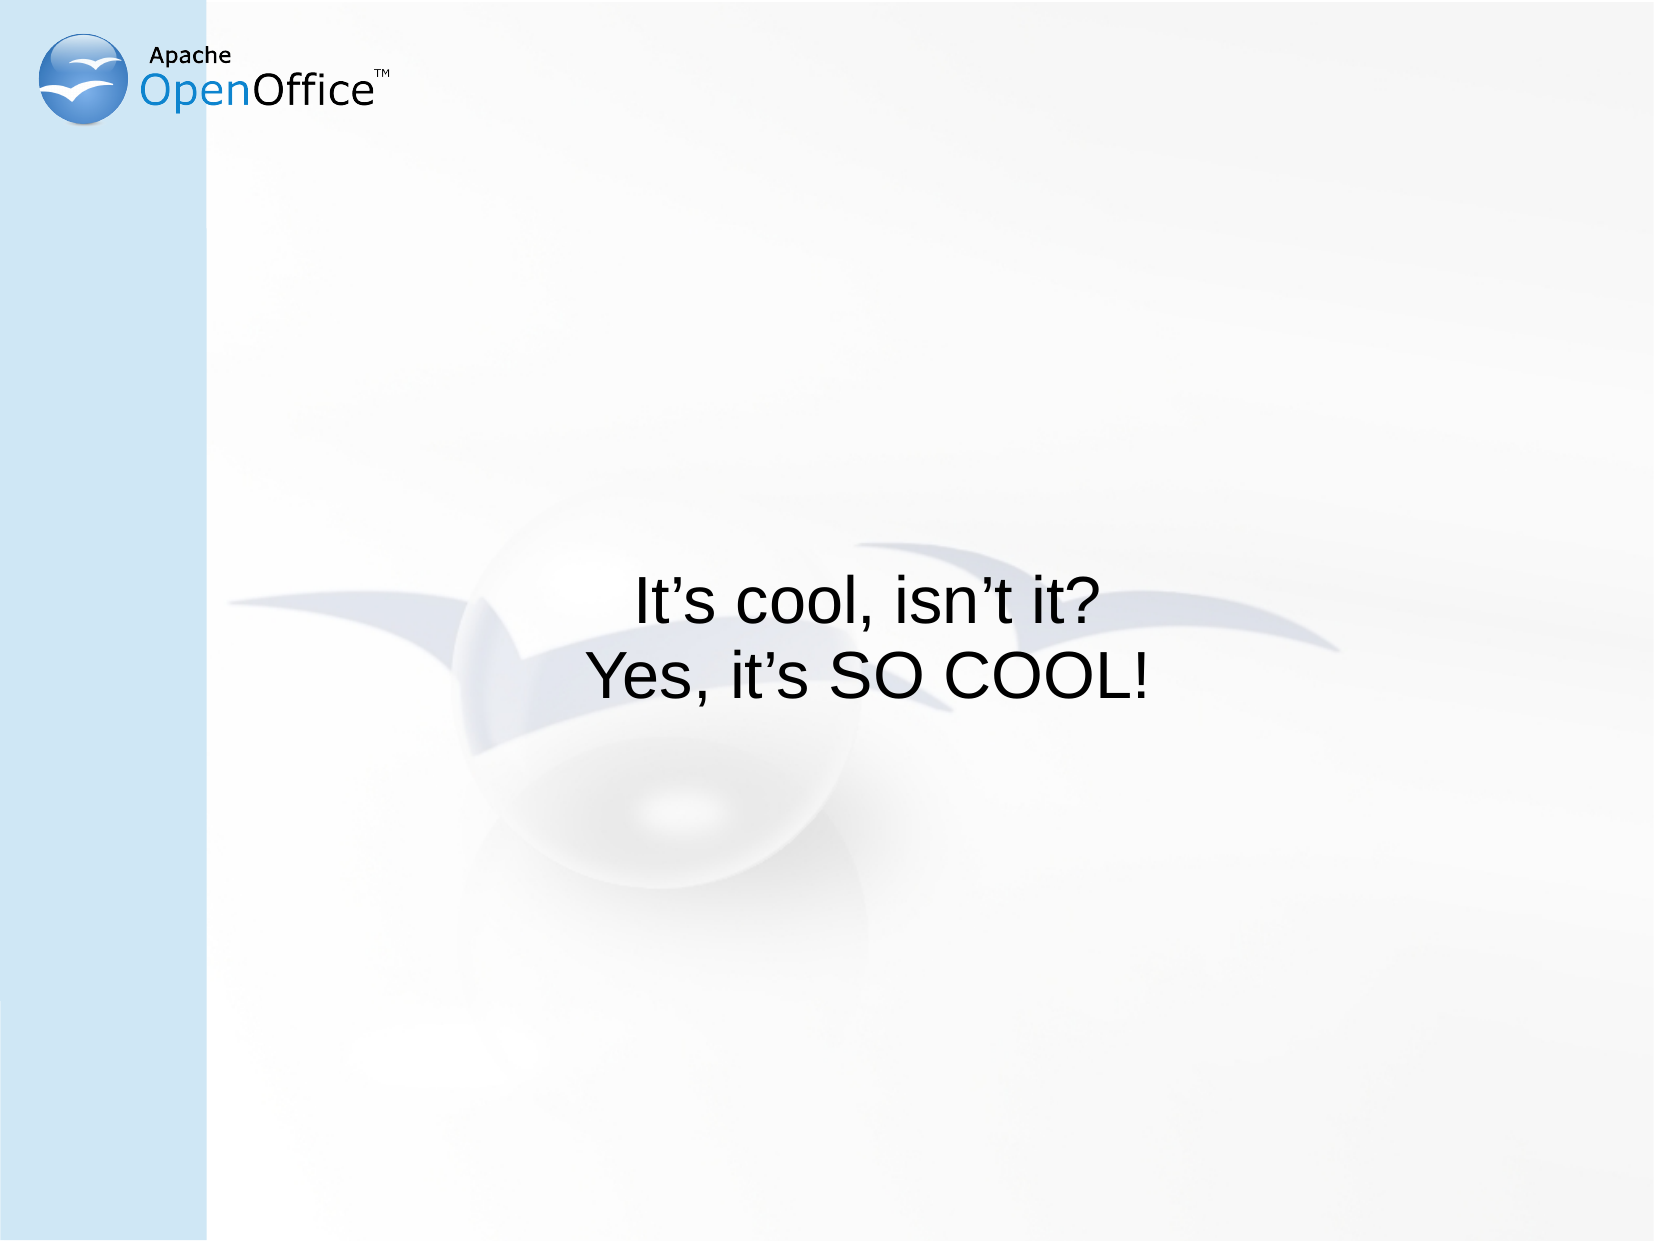

# It’s cool, isn’t it?
Yes, it’s SO COOL!